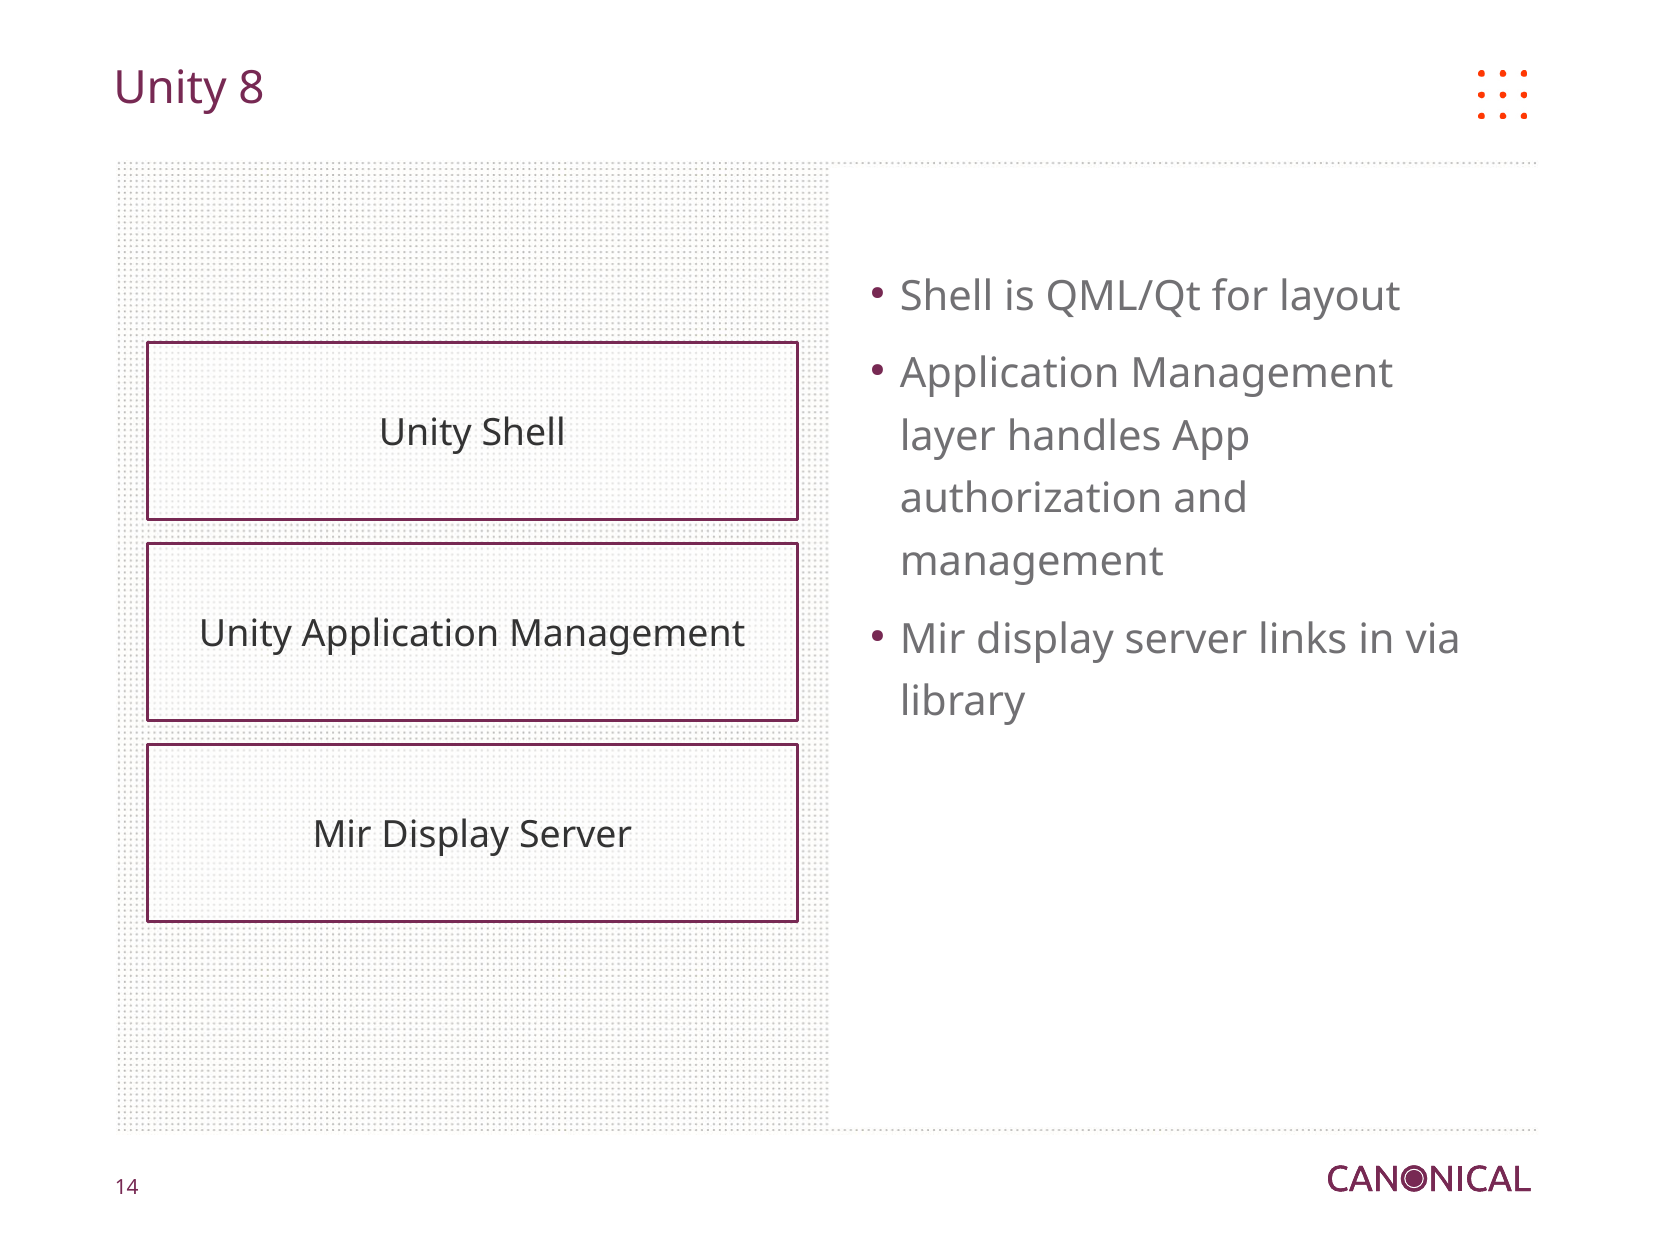

# Unity 8
Shell is QML/Qt for layout
Application Management layer handles App authorization and management
Mir display server links in via library
Unity Shell
Unity Application Management
Mir Display Server